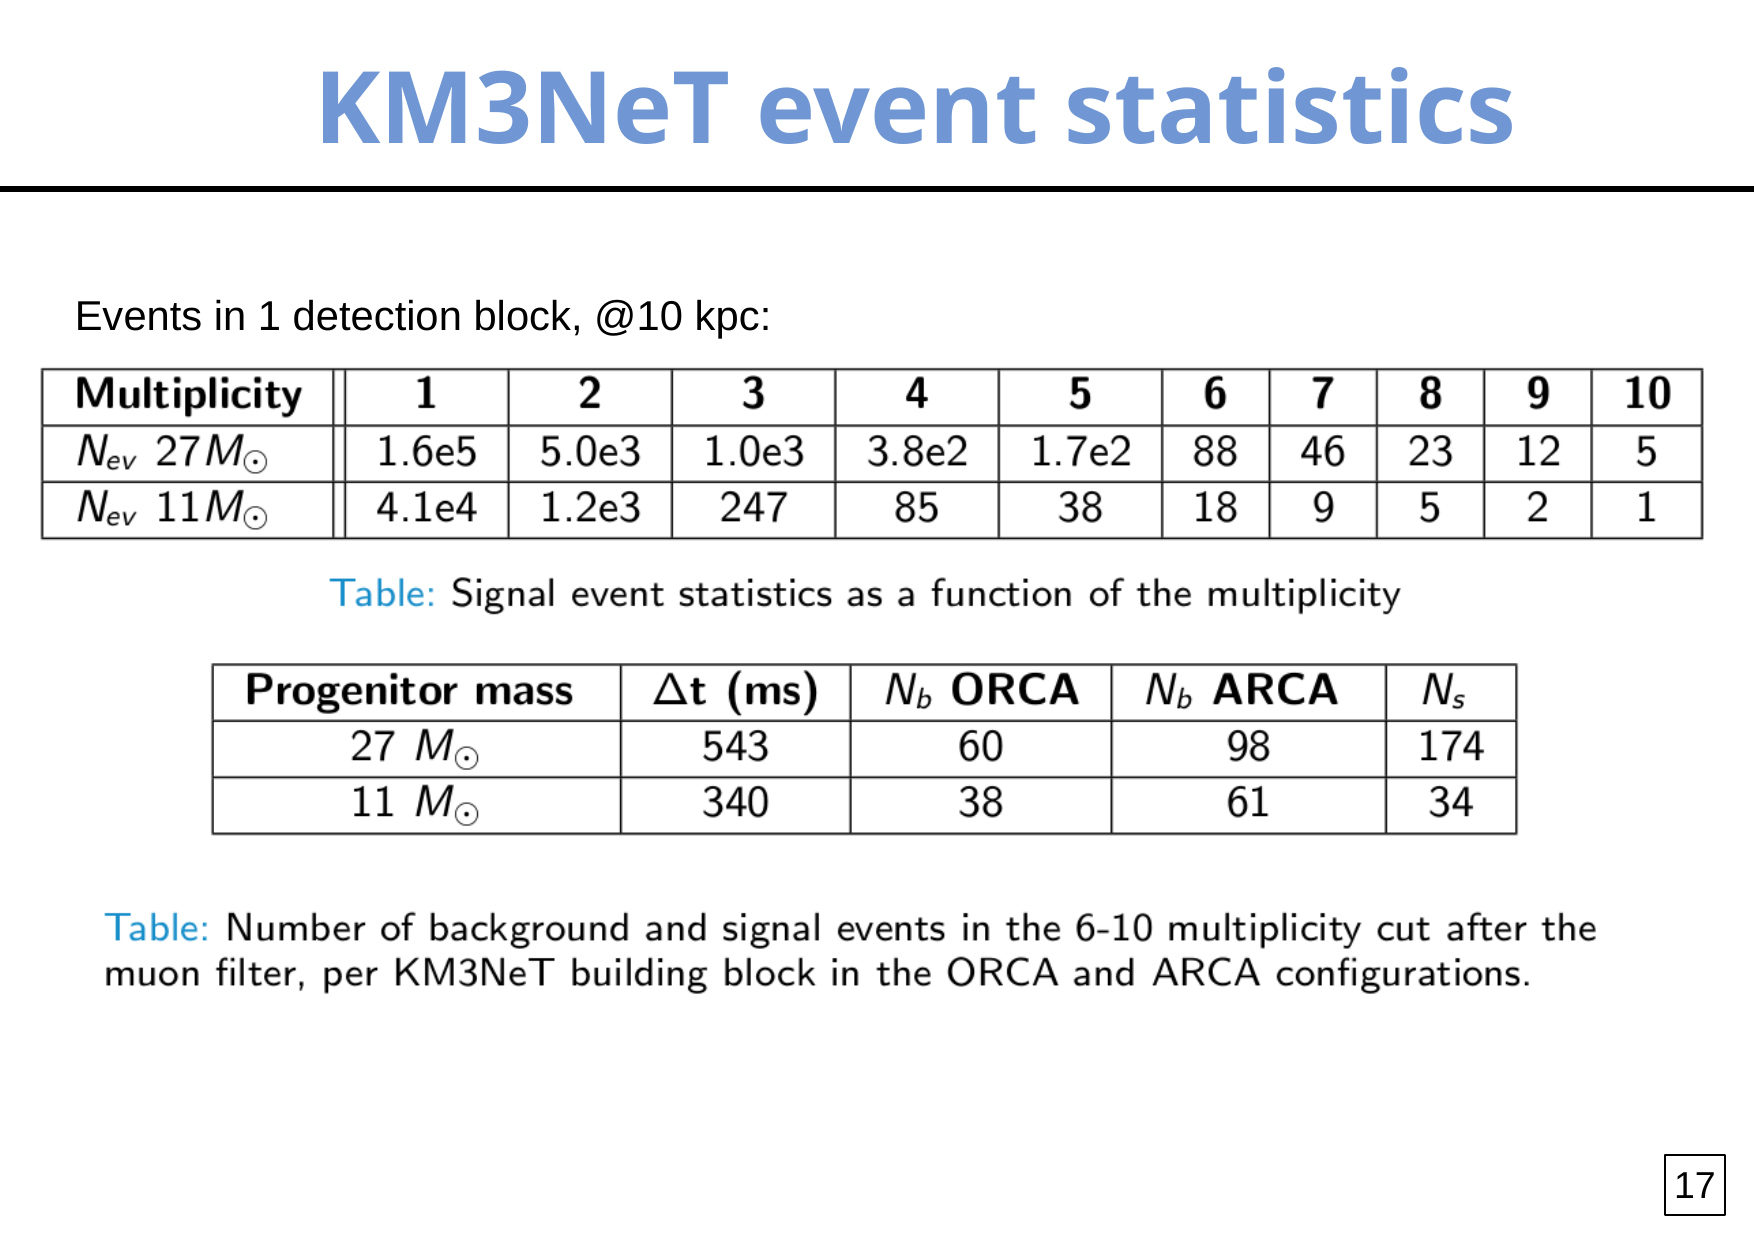

KM3NeT event statistics
Events in 1 detection block, @10 kpc:
17